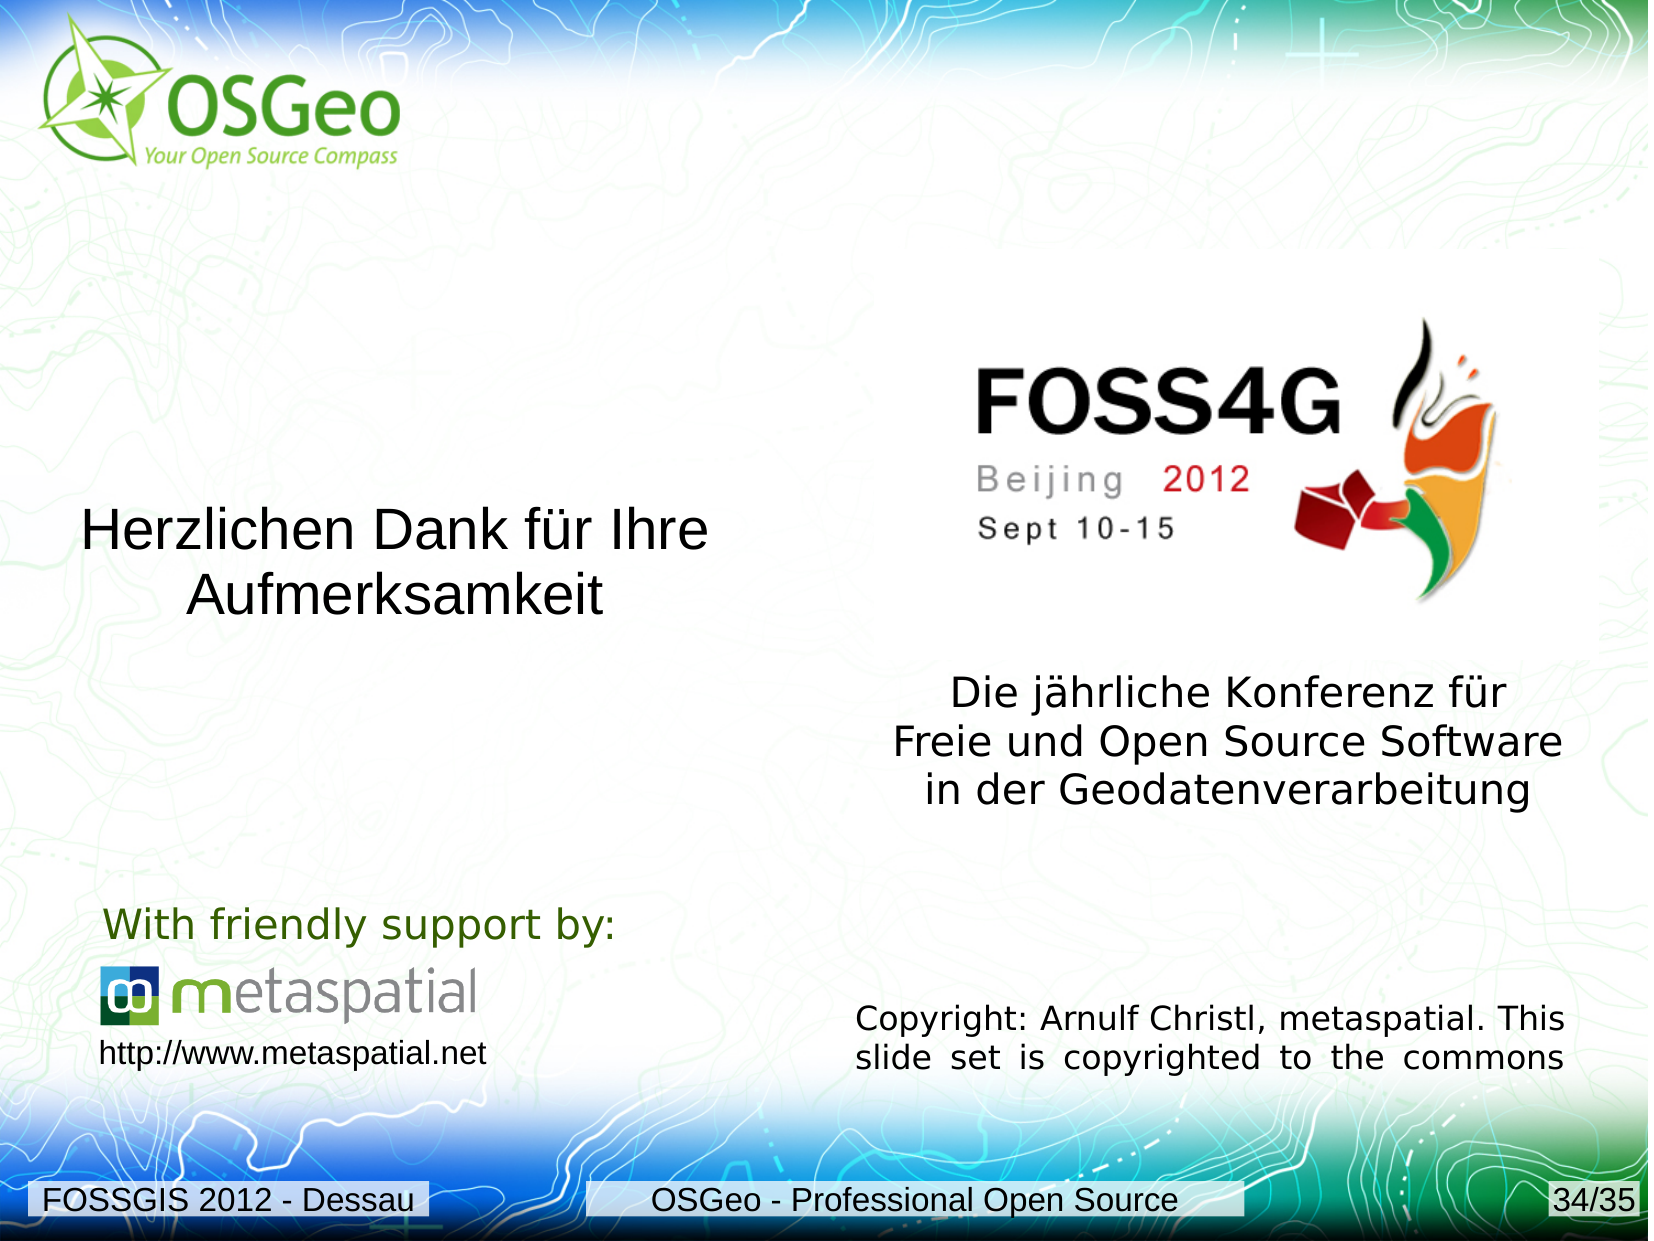

# Herzlichen Dank für Ihre Aufmerksamkeit
Die jährliche Konferenz für
Freie und Open Source Software
in der Geodatenverarbeitung
With friendly support by:
Copyright: Arnulf Christl, metaspatial. This slide set is copyrighted to the commons
http://www.metaspatial.net
FOSSGIS 2012 - Dessau
OSGeo - Professional Open Source
34